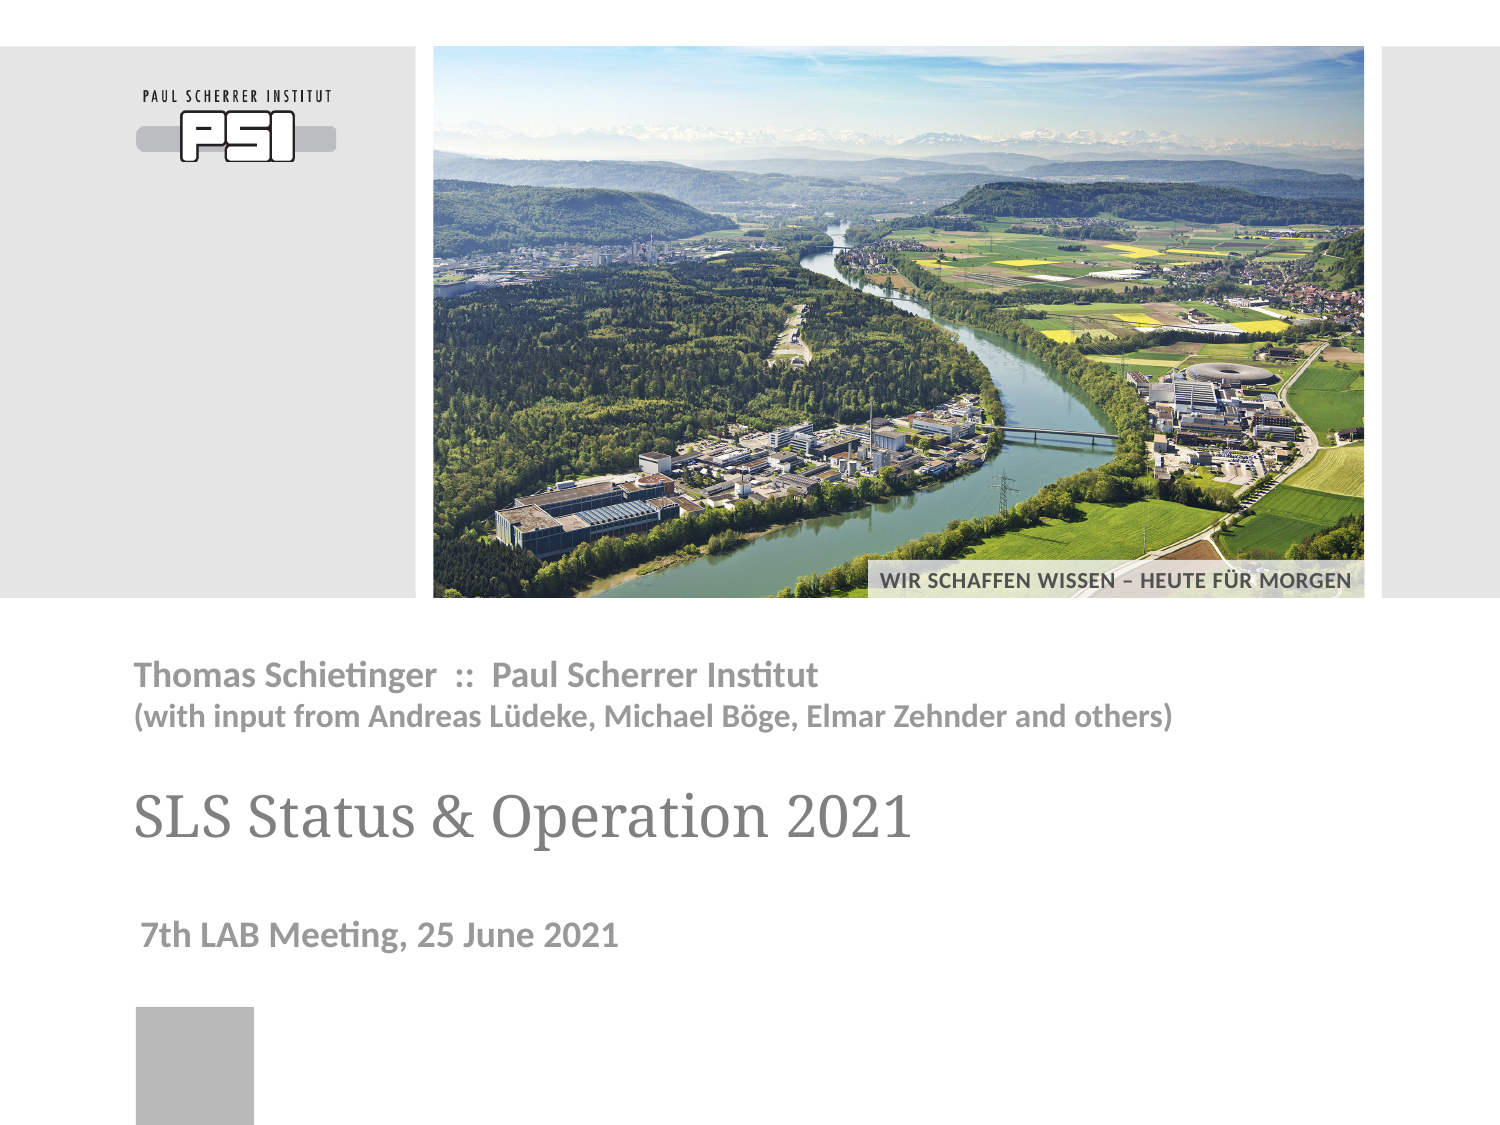

Thomas Schietinger :: Paul Scherrer Institut
(with input from Andreas Lüdeke, Michael Böge, Elmar Zehnder and others)
# SLS Status & Operation 2021
7th LAB Meeting, 25 June 2021